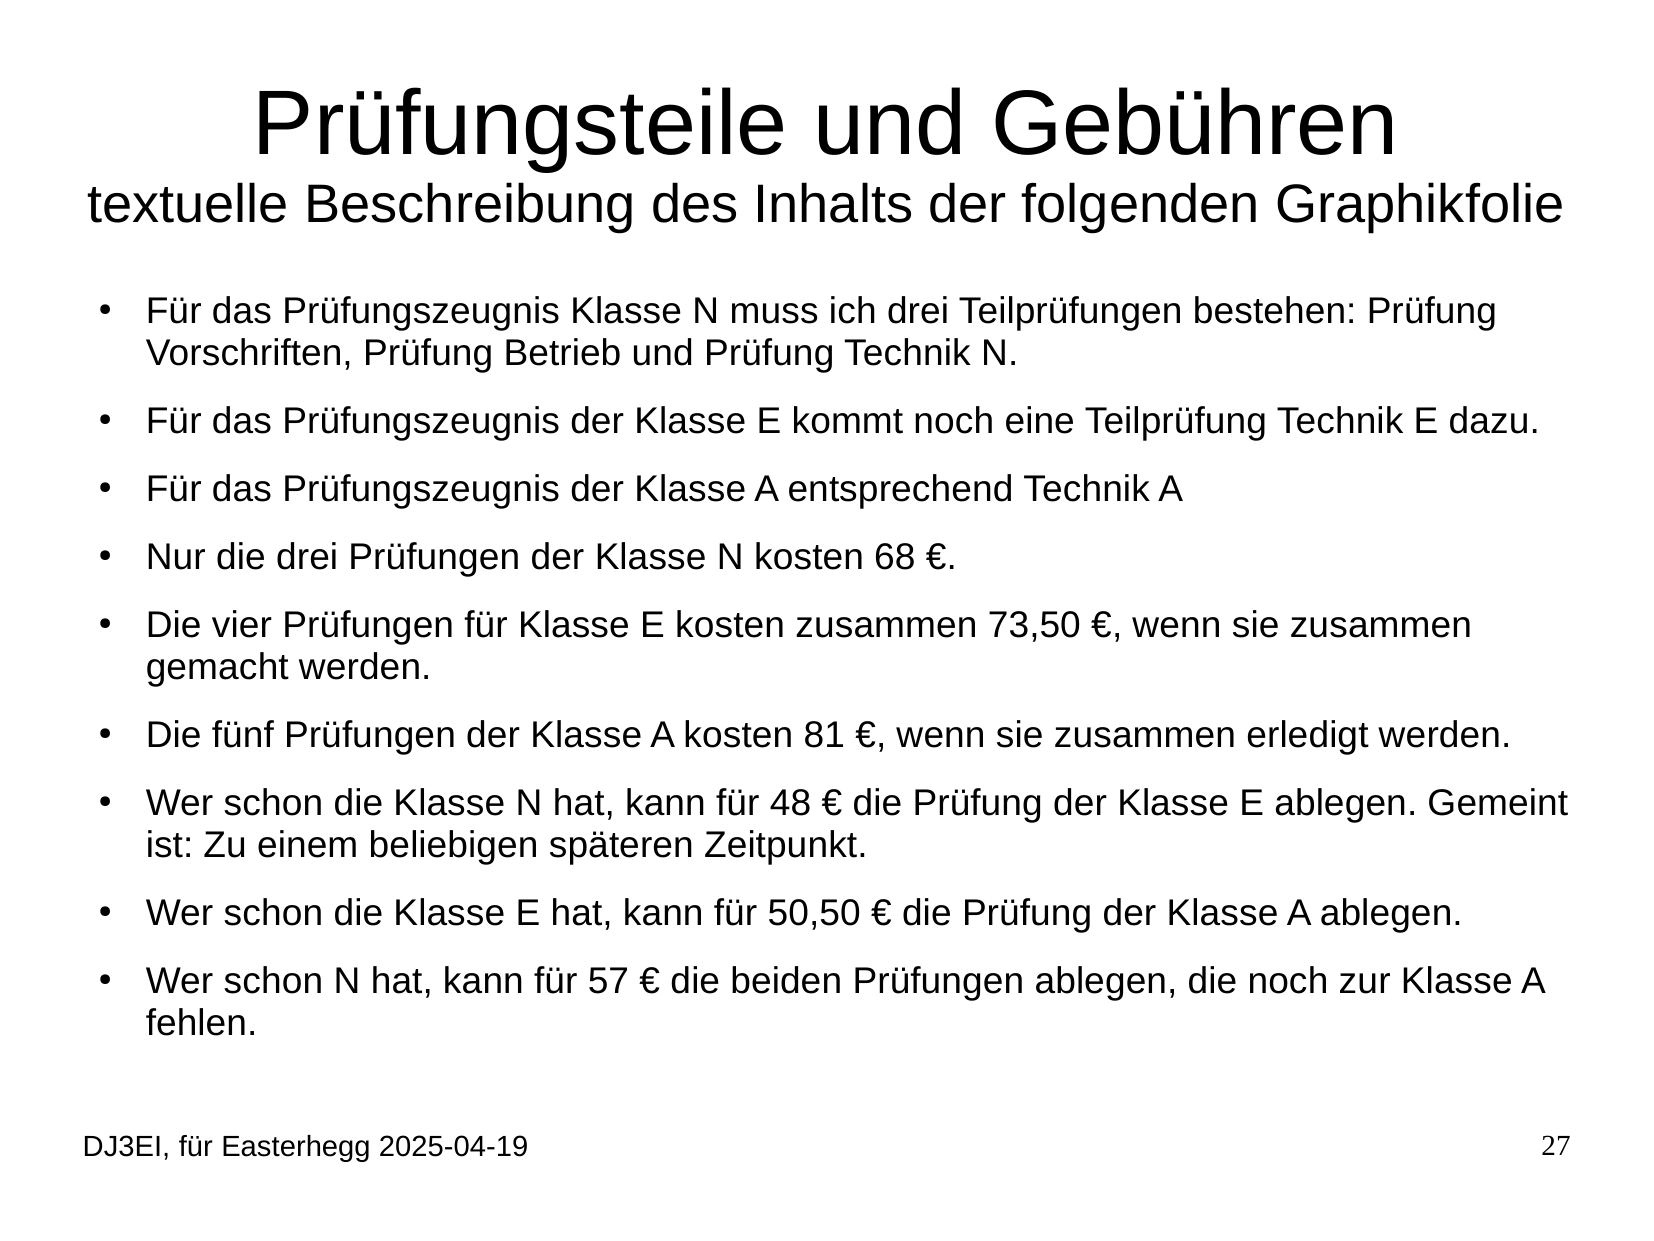

# Prüfungsteile und Gebühren textuelle Beschreibung des Inhalts der folgenden Graphikfolie
Für das Prüfungszeugnis Klasse N muss ich drei Teilprüfungen bestehen: Prüfung Vorschriften, Prüfung Betrieb und Prüfung Technik N.
Für das Prüfungszeugnis der Klasse E kommt noch eine Teilprüfung Technik E dazu.
Für das Prüfungszeugnis der Klasse A entsprechend Technik A
Nur die drei Prüfungen der Klasse N kosten 68 €.
Die vier Prüfungen für Klasse E kosten zusammen 73,50 €, wenn sie zusammen gemacht werden.
Die fünf Prüfungen der Klasse A kosten 81 €, wenn sie zusammen erledigt werden.
Wer schon die Klasse N hat, kann für 48 € die Prüfung der Klasse E ablegen. Gemeint ist: Zu einem beliebigen späteren Zeitpunkt.
Wer schon die Klasse E hat, kann für 50,50 € die Prüfung der Klasse A ablegen.
Wer schon N hat, kann für 57 € die beiden Prüfungen ablegen, die noch zur Klasse A fehlen.
27